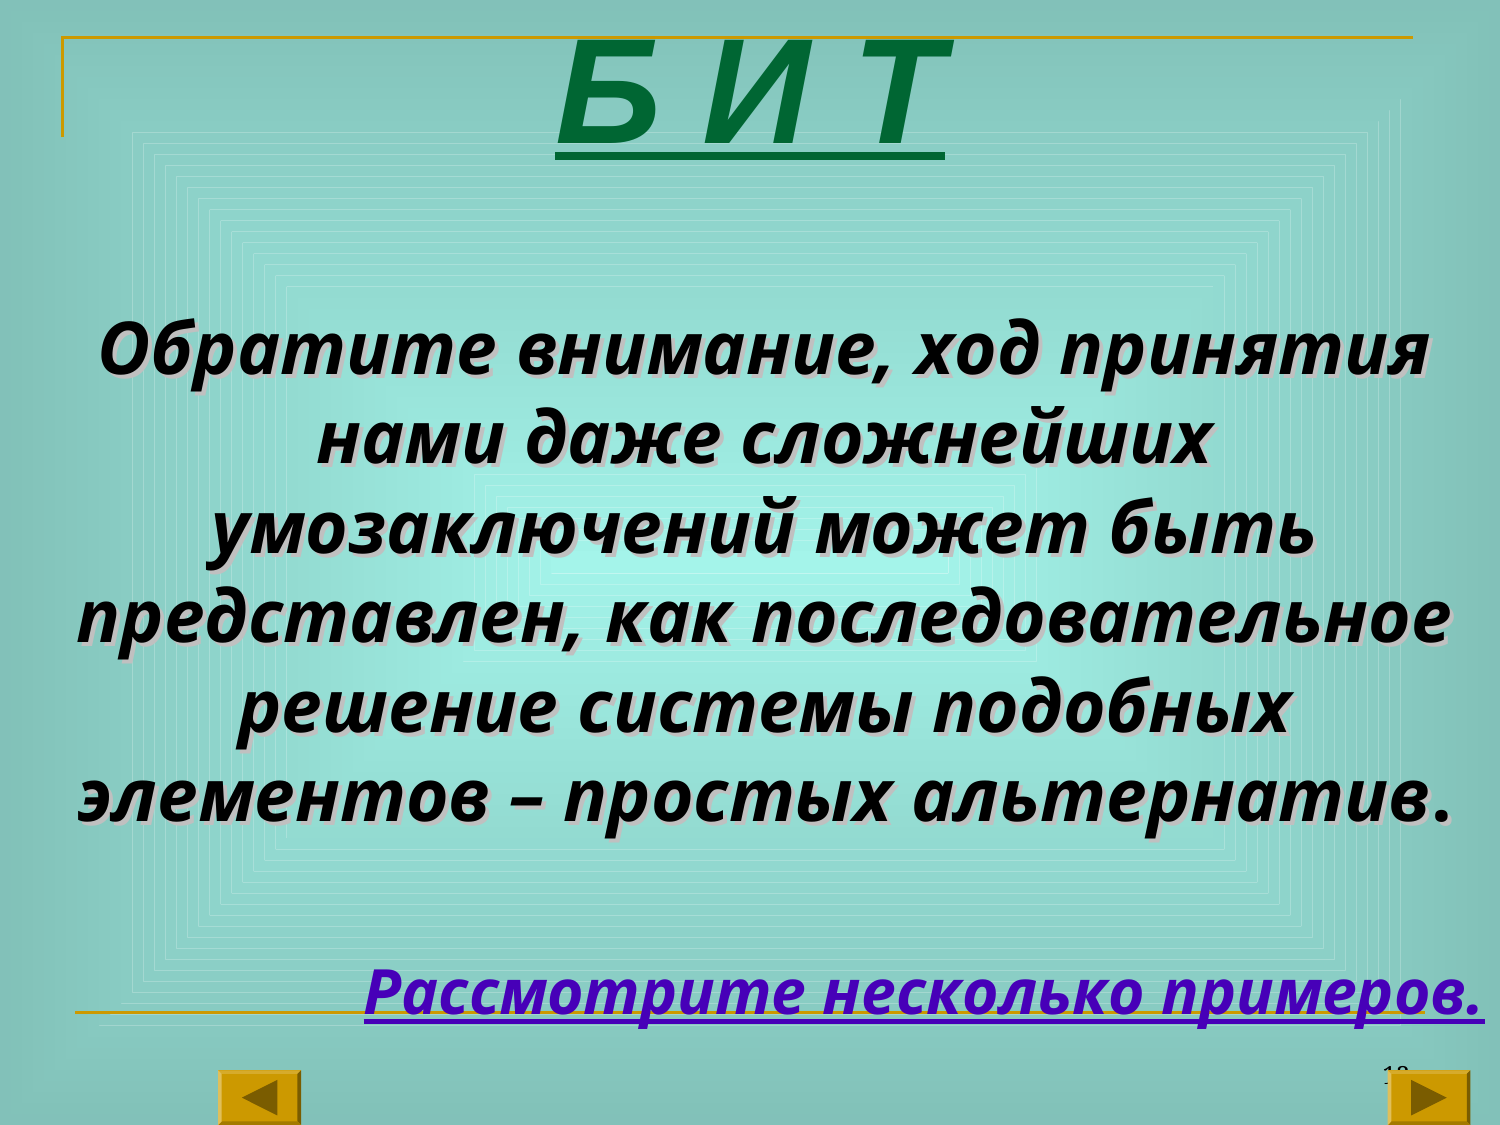

# Б И Т
Обратите внимание, ход принятия нами даже сложнейших умозаключений может быть представлен, как последовательное решение системы подобных элементов – простых альтернатив.
Рассмотрите несколько примеров.
12